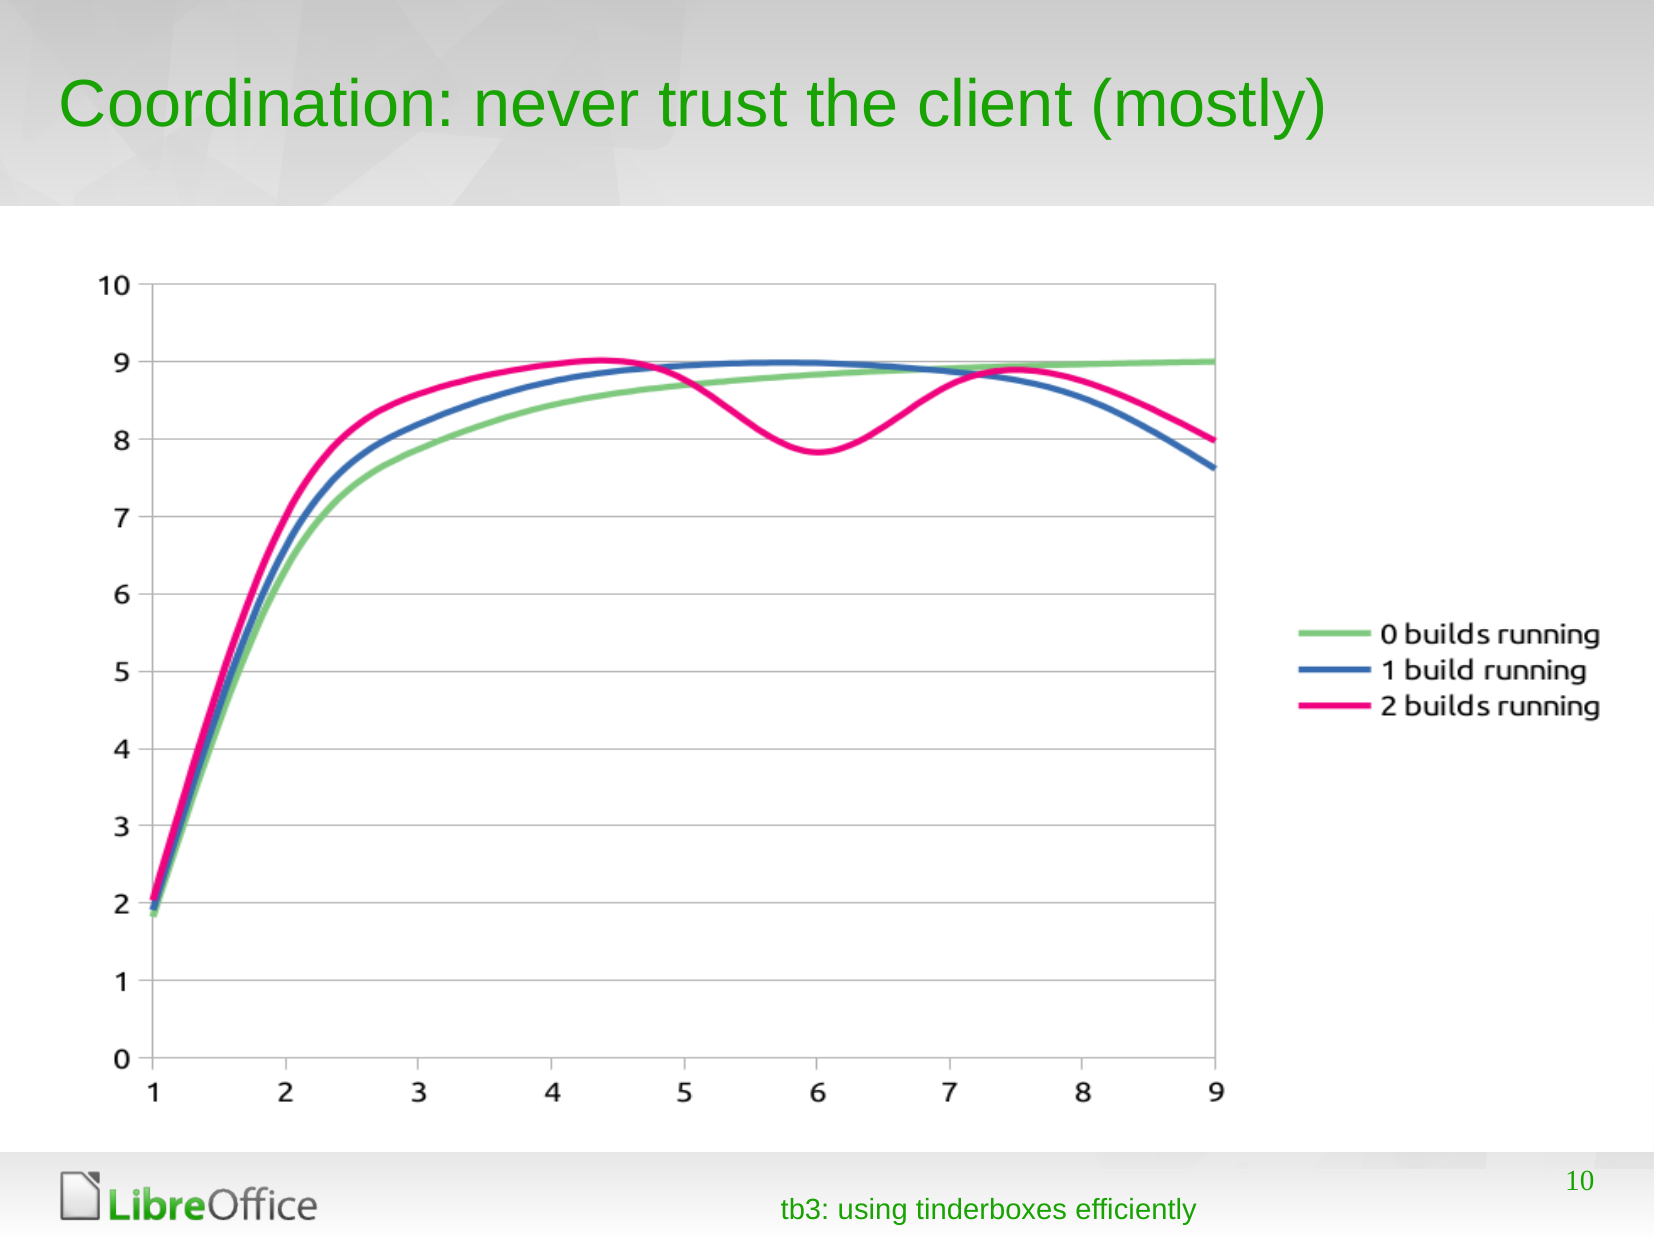

# Coordination: never trust the client (mostly)
10
liberating productivity